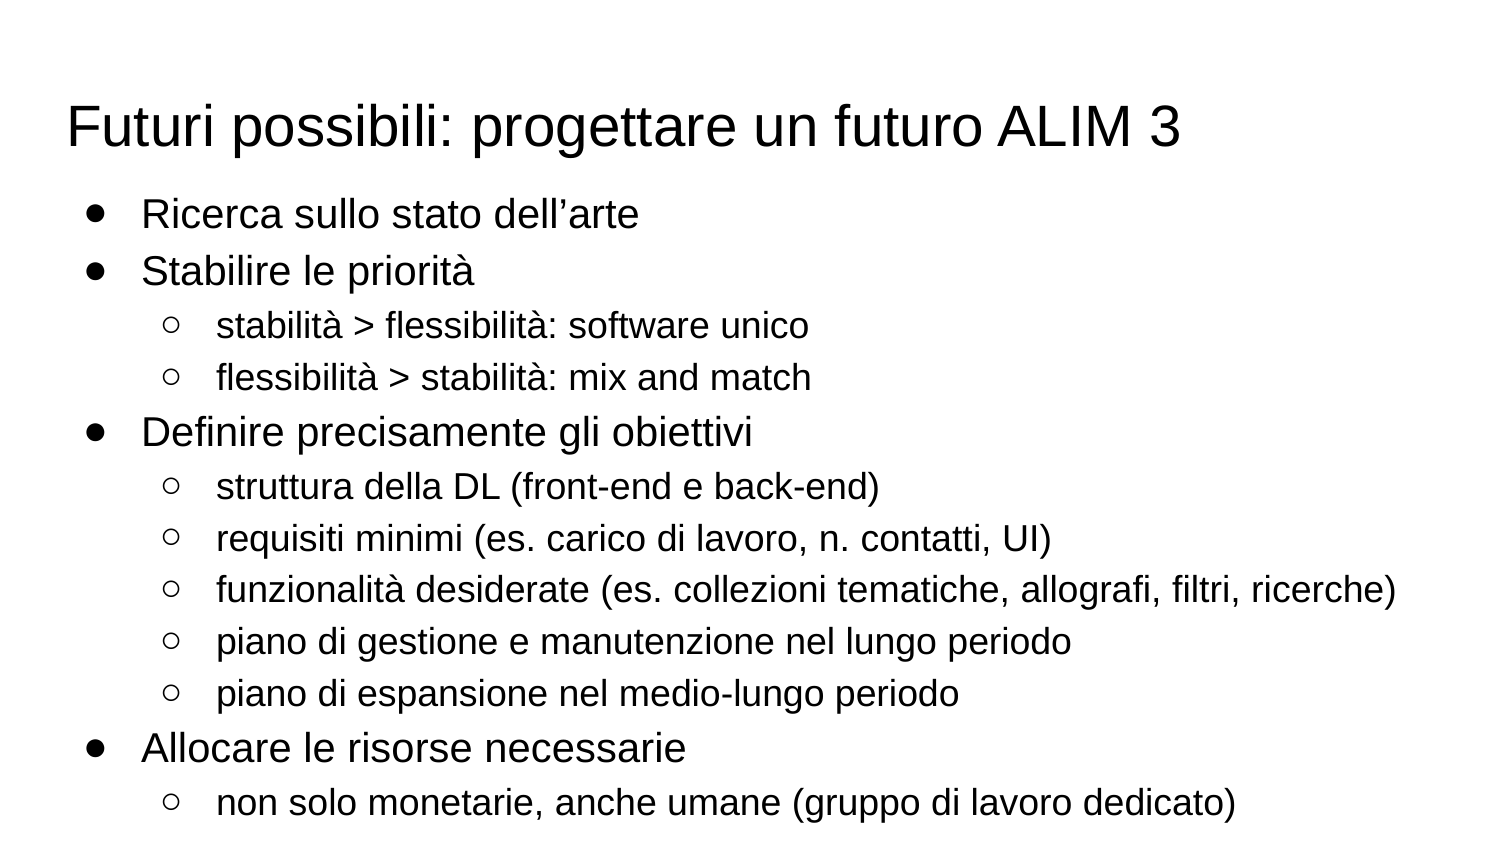

# Futuri possibili: progettare un futuro ALIM 3
Ricerca sullo stato dell’arte
Stabilire le priorità
stabilità > flessibilità: software unico
flessibilità > stabilità: mix and match
Definire precisamente gli obiettivi
struttura della DL (front-end e back-end)
requisiti minimi (es. carico di lavoro, n. contatti, UI)
funzionalità desiderate (es. collezioni tematiche, allografi, filtri, ricerche)
piano di gestione e manutenzione nel lungo periodo
piano di espansione nel medio-lungo periodo
Allocare le risorse necessarie
non solo monetarie, anche umane (gruppo di lavoro dedicato)